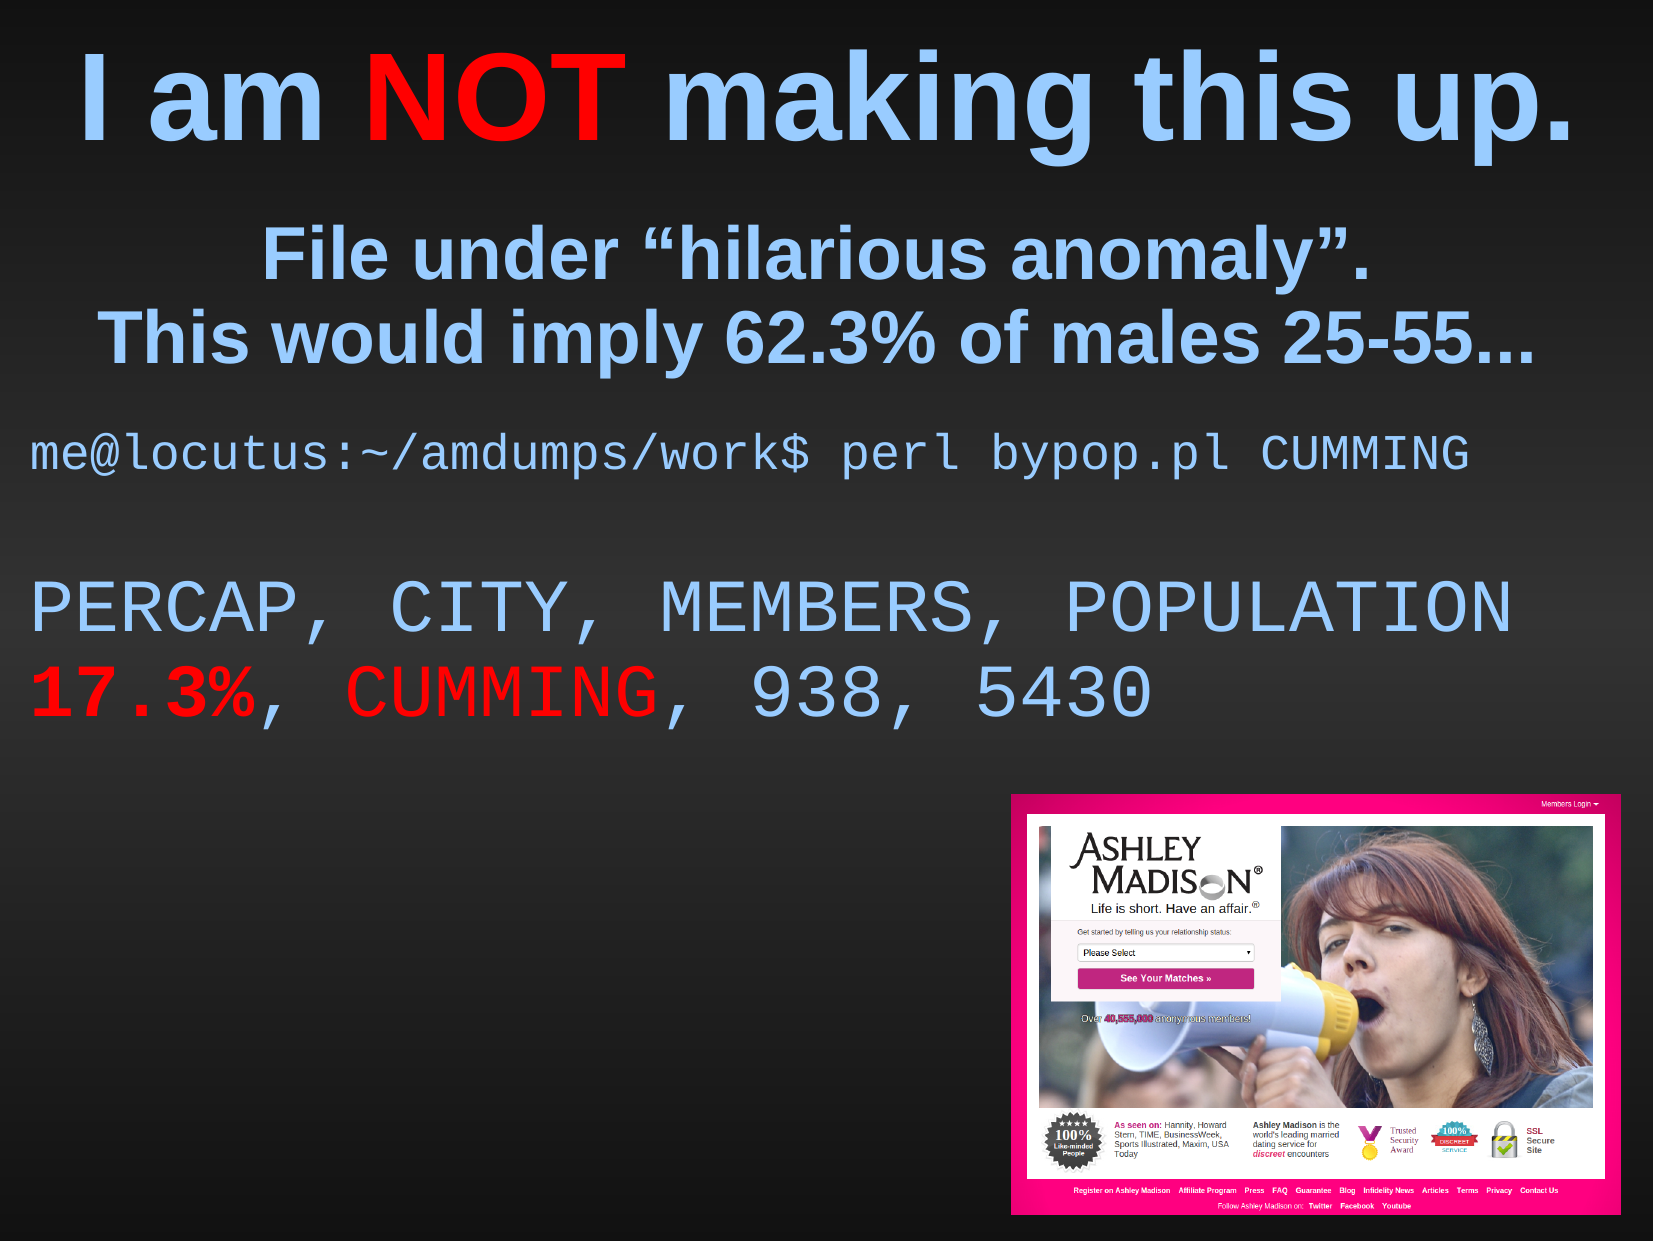

# I am NOT making this up.
File under “hilarious anomaly”.
This would imply 62.3% of males 25-55...
me@locutus:~/amdumps/work$ perl bypop.pl CUMMING
PERCAP, CITY, MEMBERS, POPULATION
17.3%, CUMMING, 938, 5430